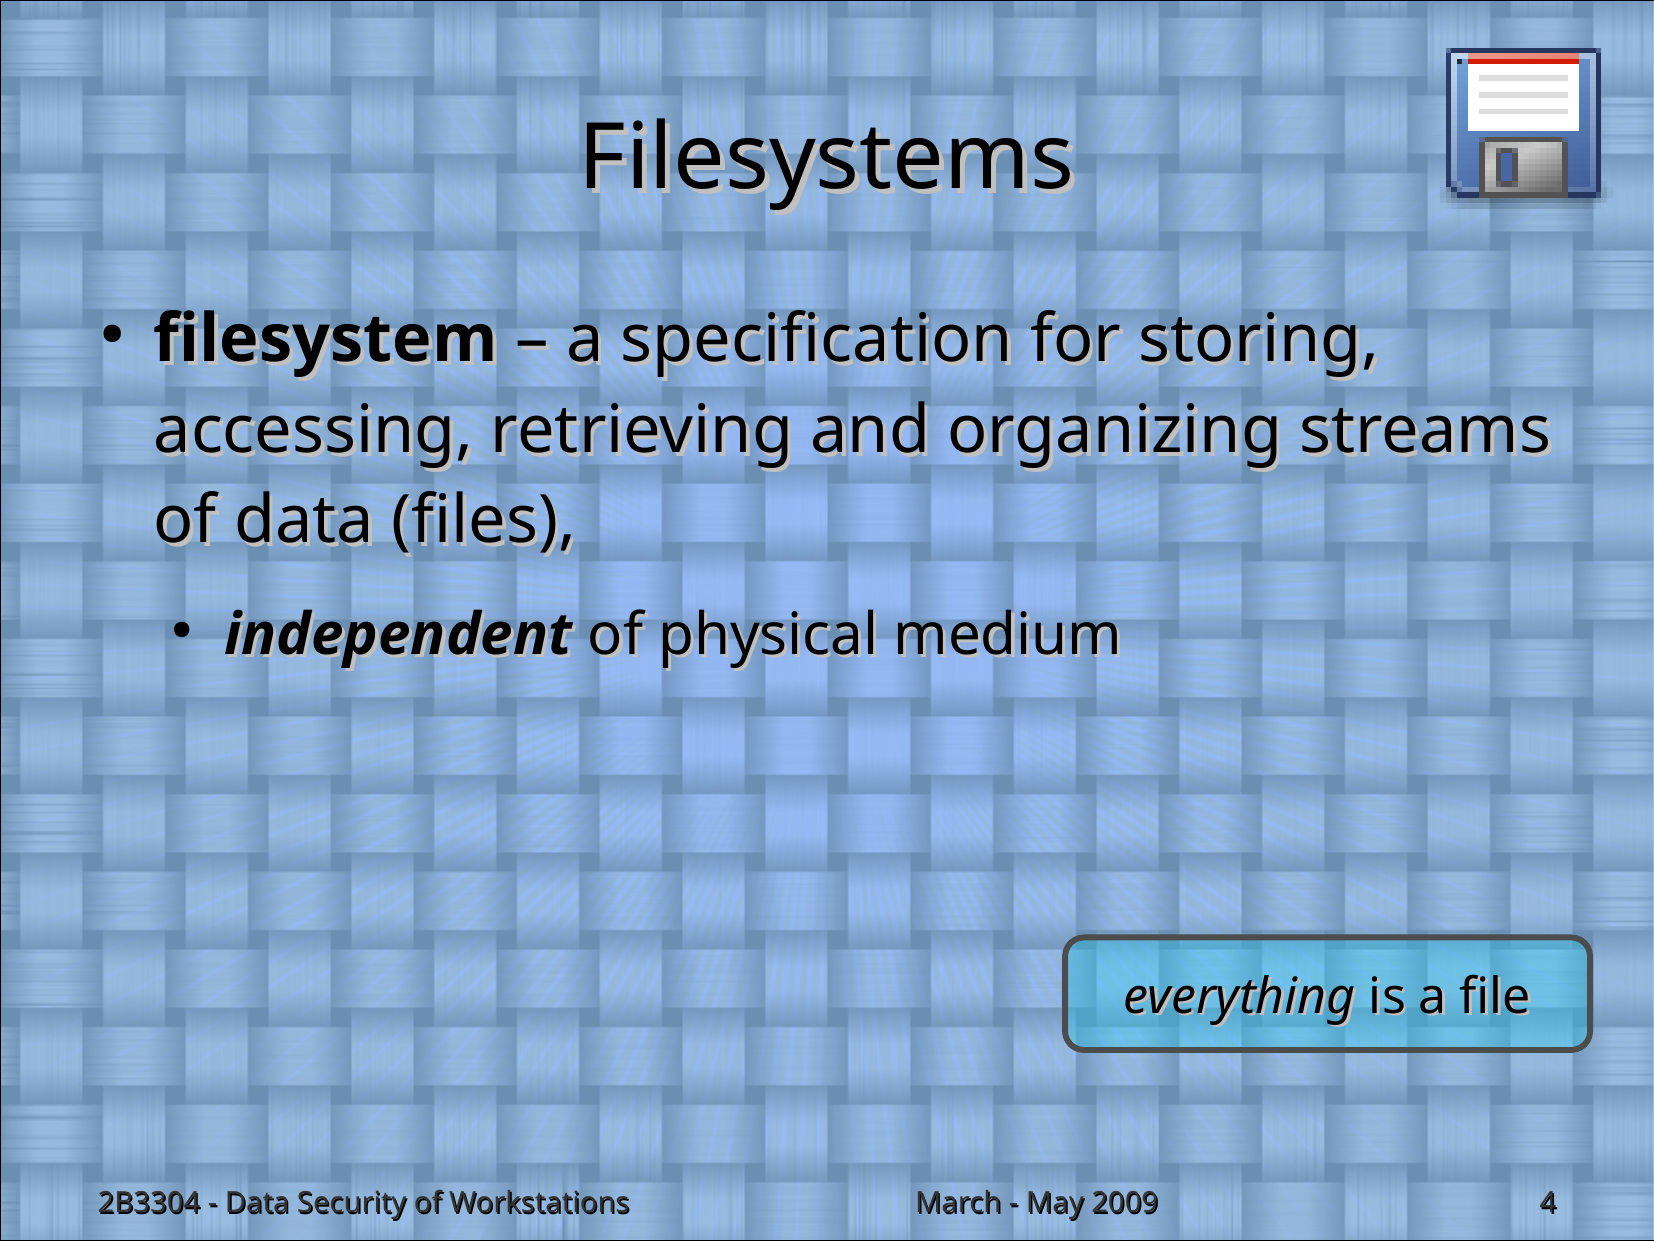

# Filesystems
filesystem – a specification for storing, accessing, retrieving and organizing streams of data (files),
independent of physical medium
everything is a file